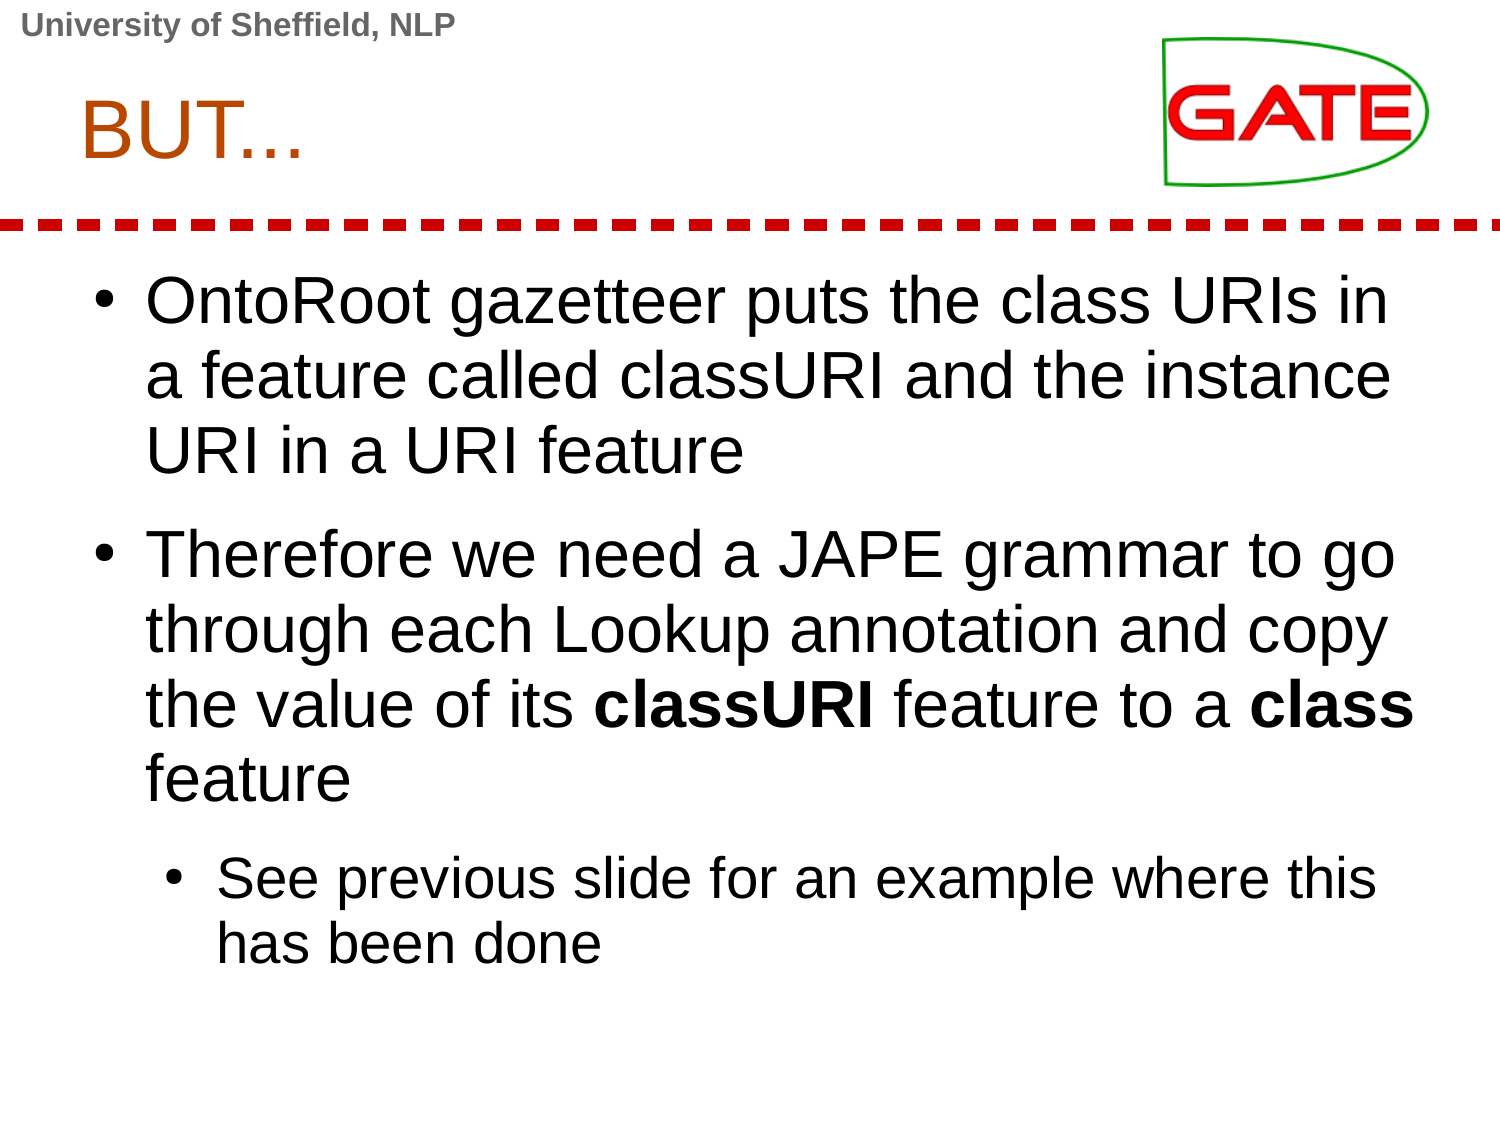

# BUT...
OntoRoot gazetteer puts the class URIs in a feature called classURI and the instance URI in a URI feature
Therefore we need a JAPE grammar to go through each Lookup annotation and copy the value of its classURI feature to a class feature
See previous slide for an example where this has been done